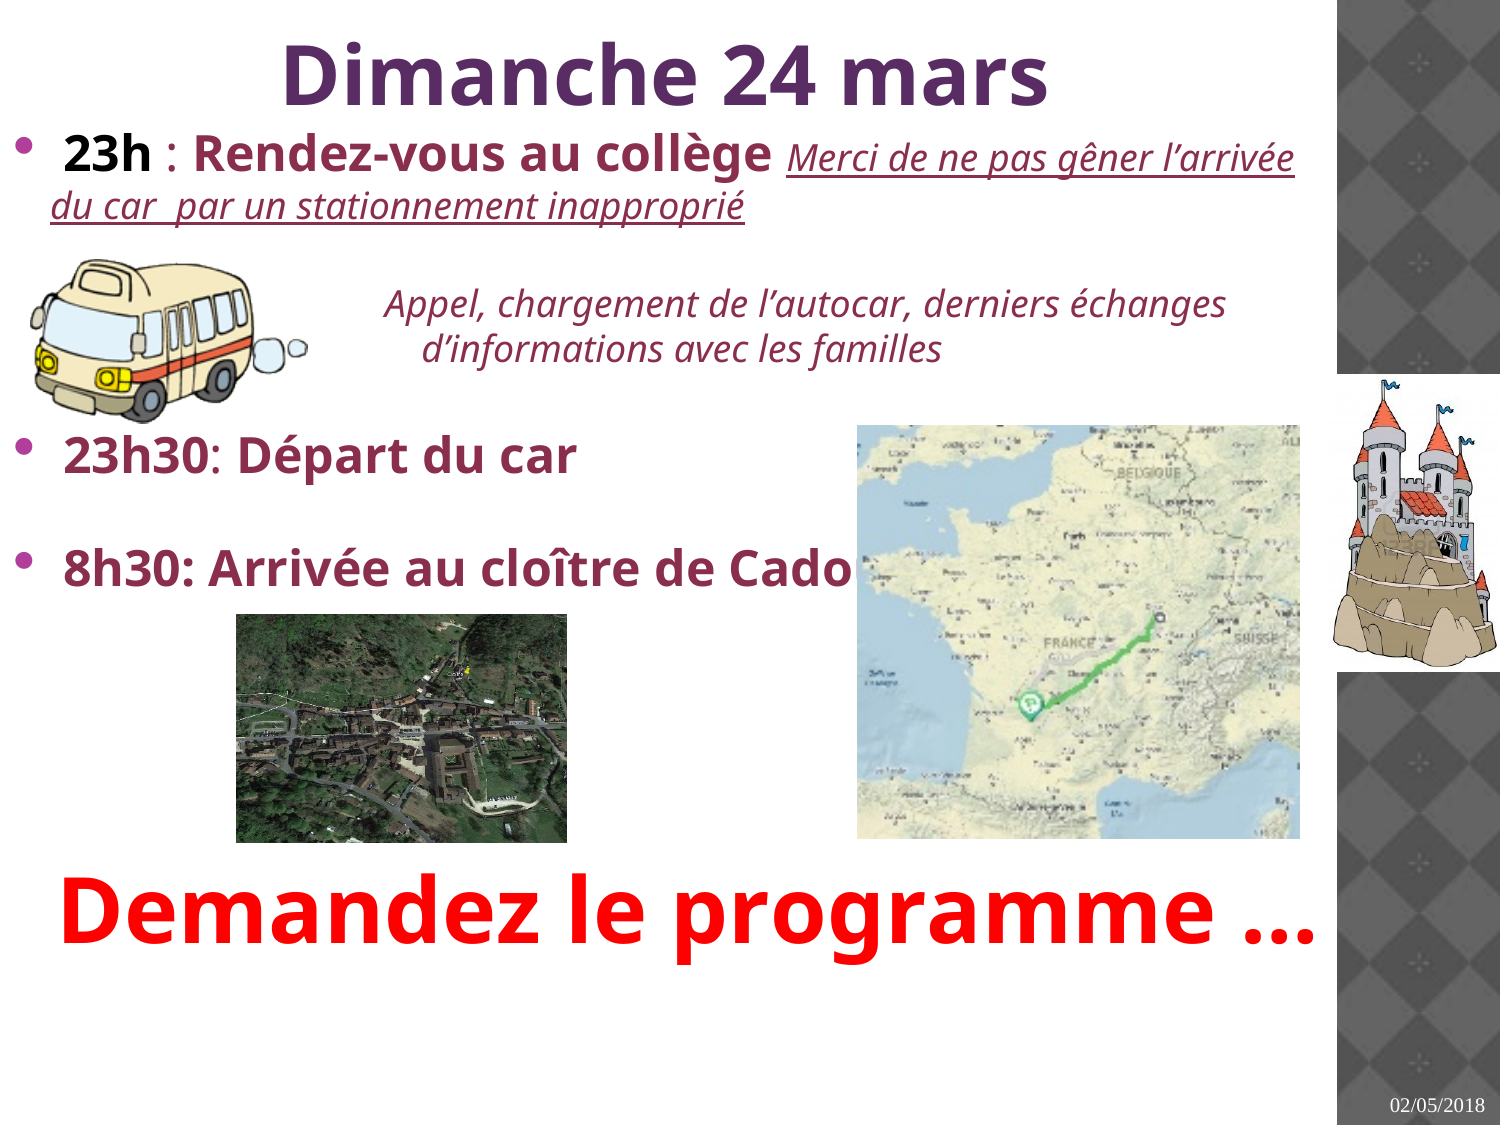

Dimanche 24 mars
 23h : Rendez-vous au collège Merci de ne pas gêner l’arrivée du car par un stationnement inapproprié
 Appel, chargement de l’autocar, derniers échanges d’informations avec les familles
 23h30: Départ du car
 8h30: Arrivée au cloître de Cadouin
Demandez le programme …
02/05/2018